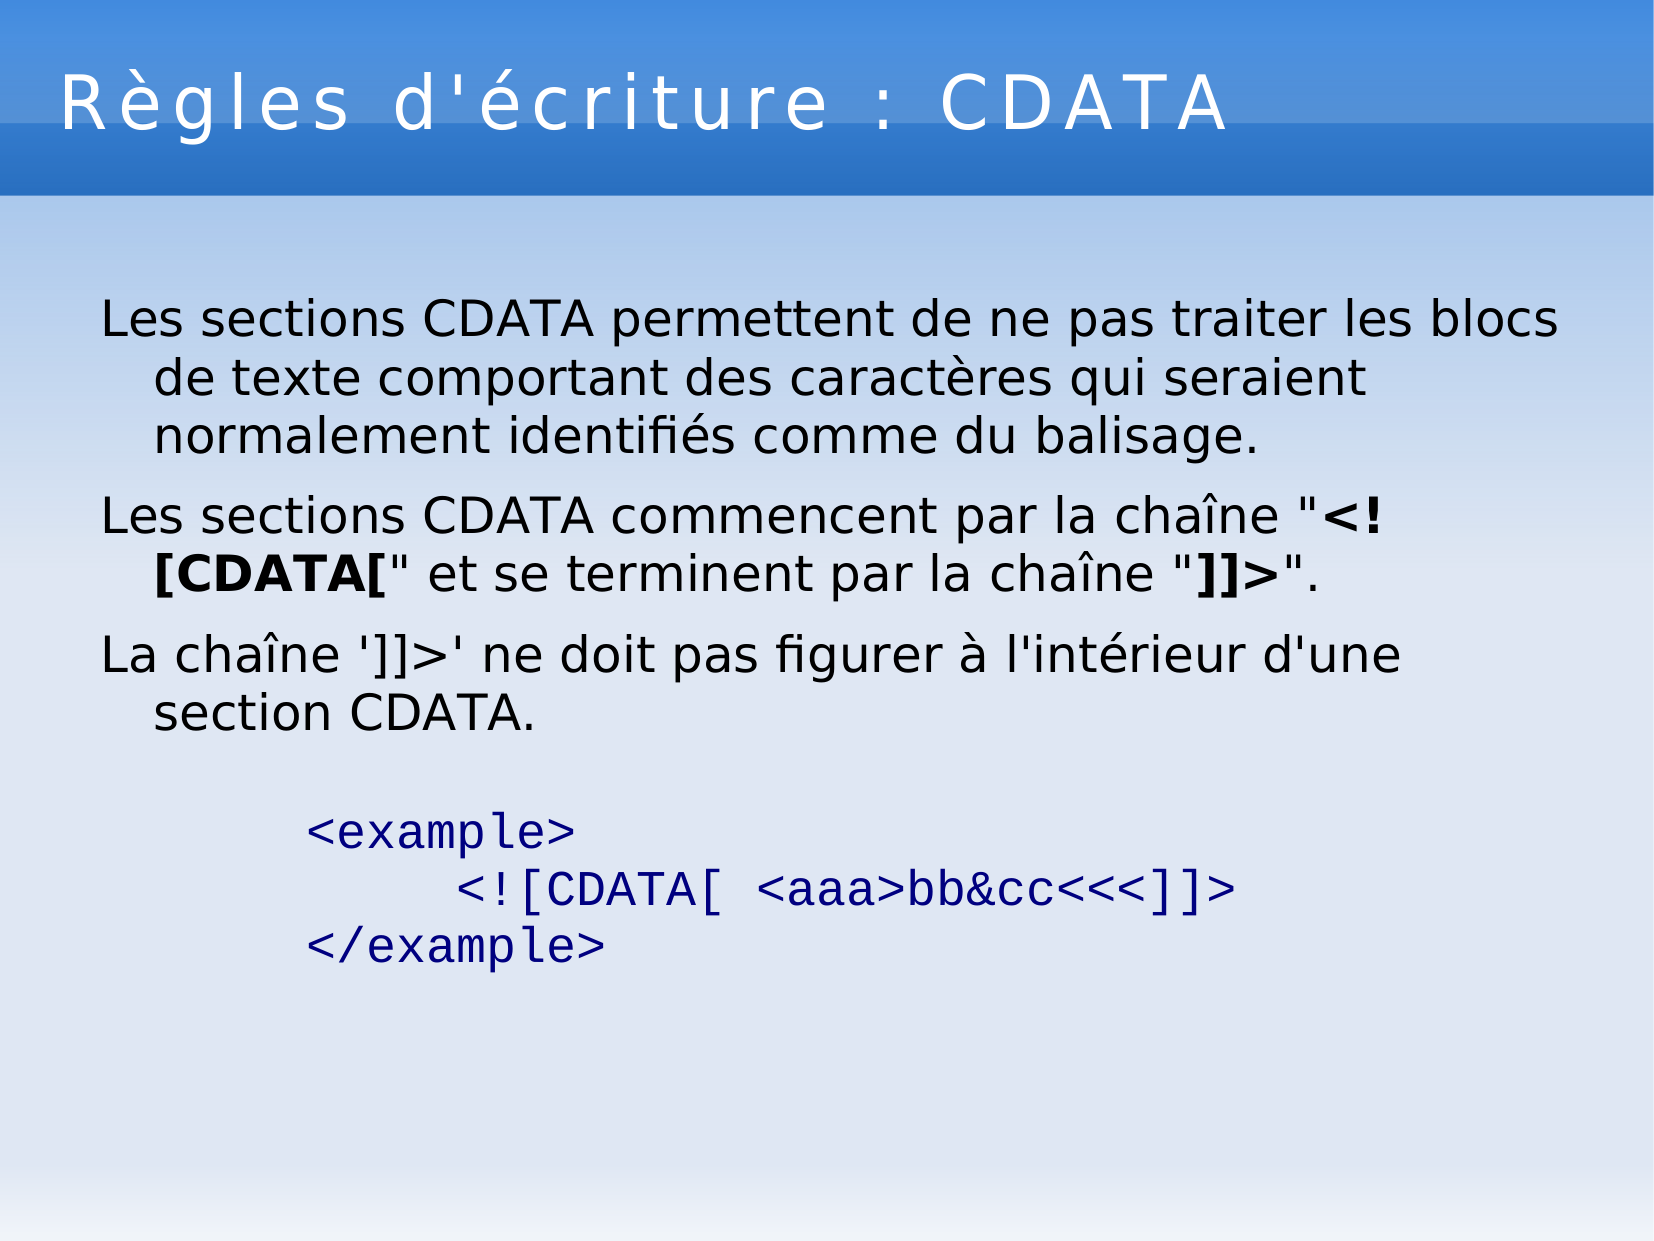

# Règles d'écriture : CDATA
Les sections CDATA permettent de ne pas traiter les blocs de texte comportant des caractères qui seraient normalement identifiés comme du balisage.
Les sections CDATA commencent par la chaîne "<![CDATA[" et se terminent par la chaîne "]]>".
La chaîne ']]>' ne doit pas figurer à l'intérieur d'une section CDATA.
<example>
 <![CDATA[ <aaa>bb&cc<<<]]>
</example>